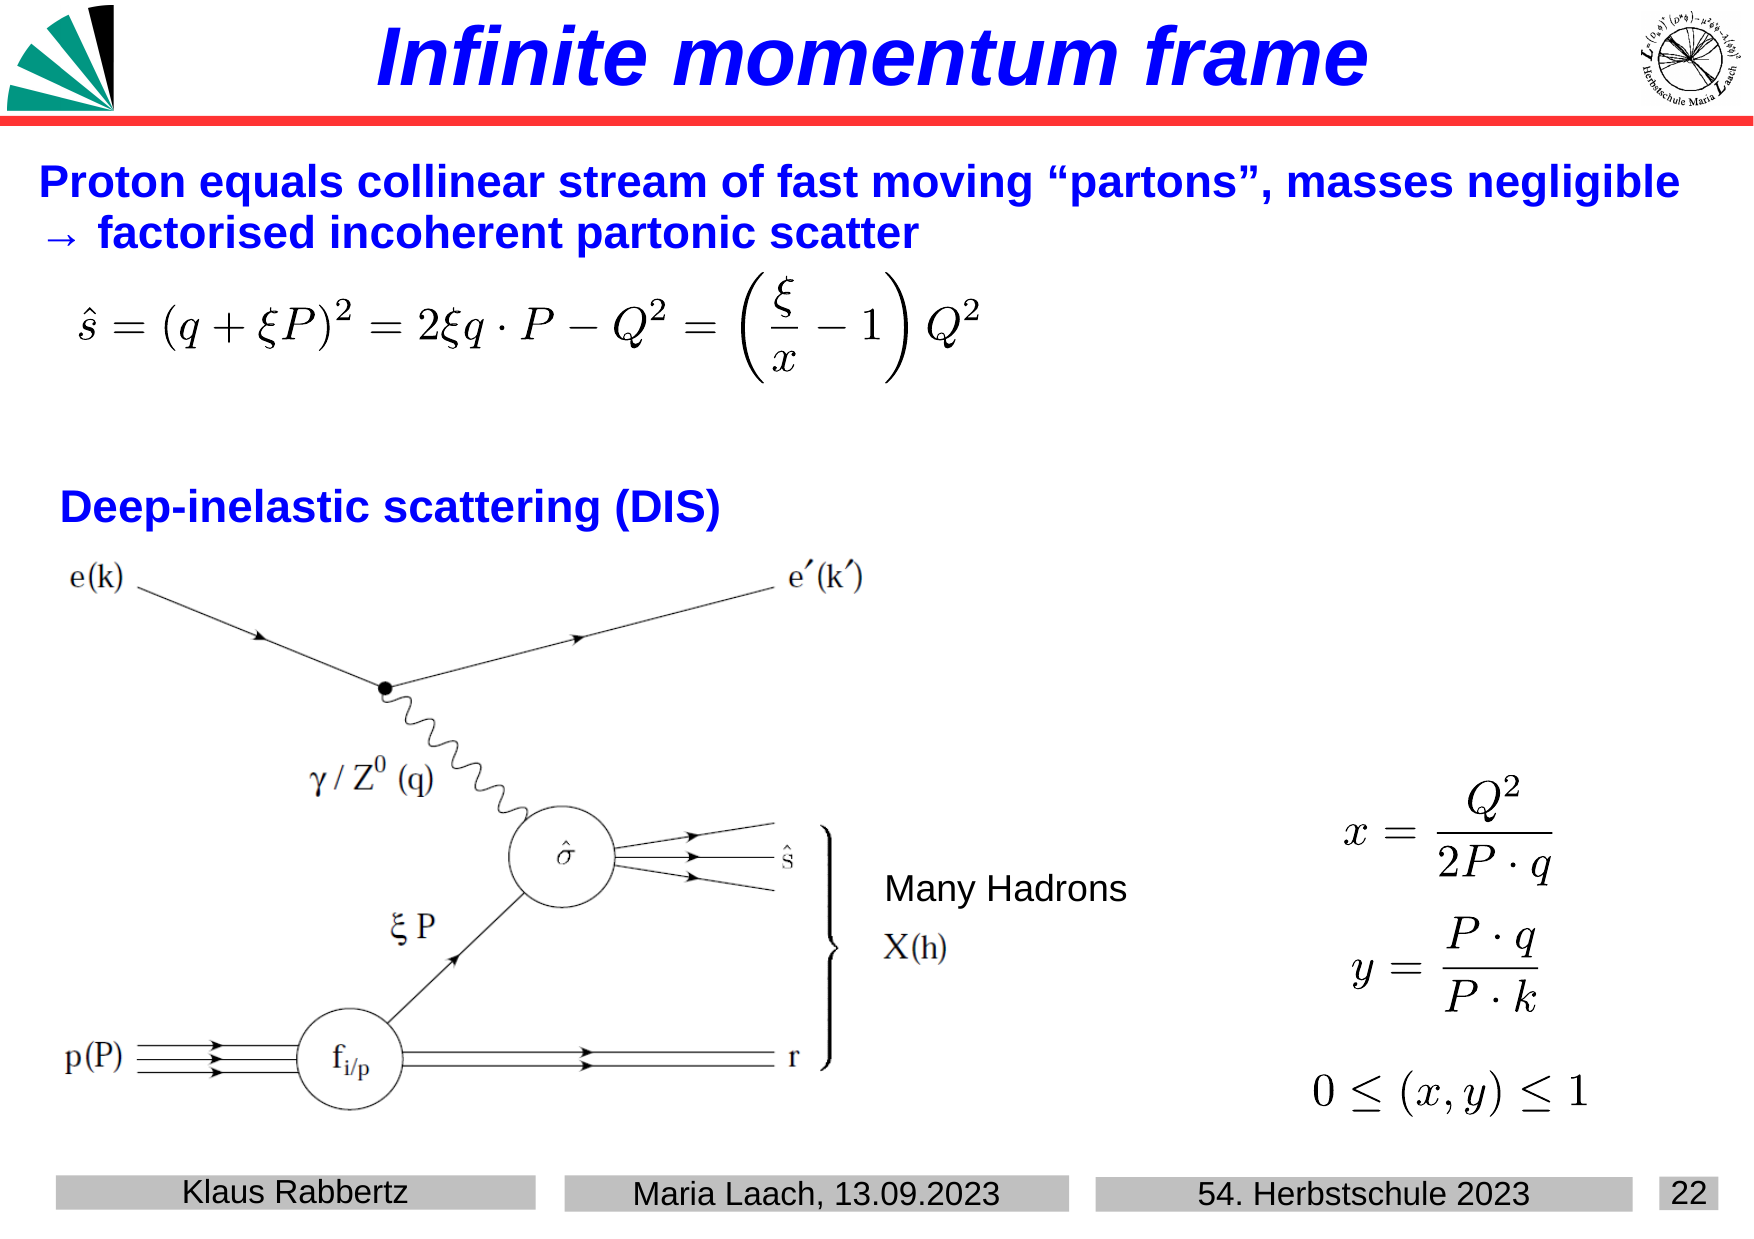

# Infinite momentum frame
Proton equals collinear stream of fast moving “partons”, masses negligible
→ factorised incoherent partonic scatter
Deep-inelastic scattering (DIS)
Many Hadrons